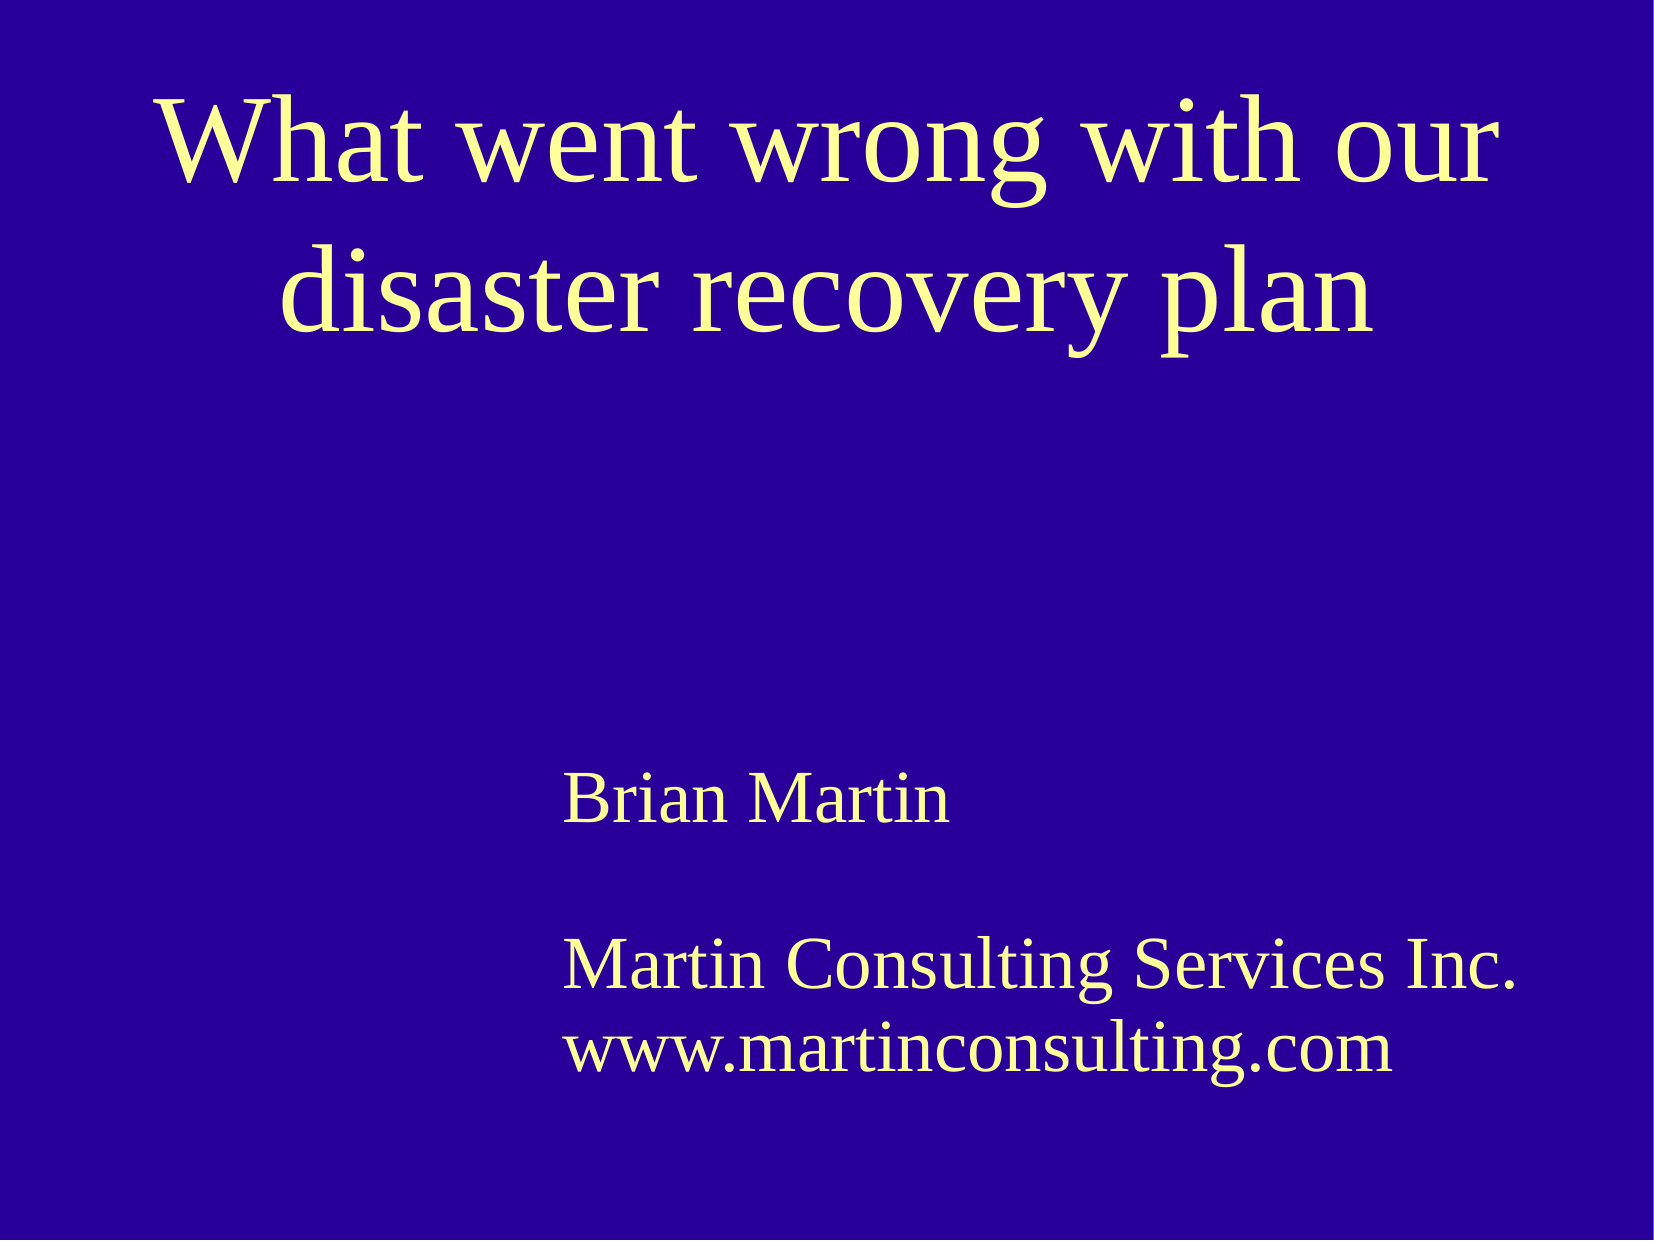

# What went wrong with our disaster recovery plan
Brian Martin
Martin Consulting Services Inc.
www.martinconsulting.com